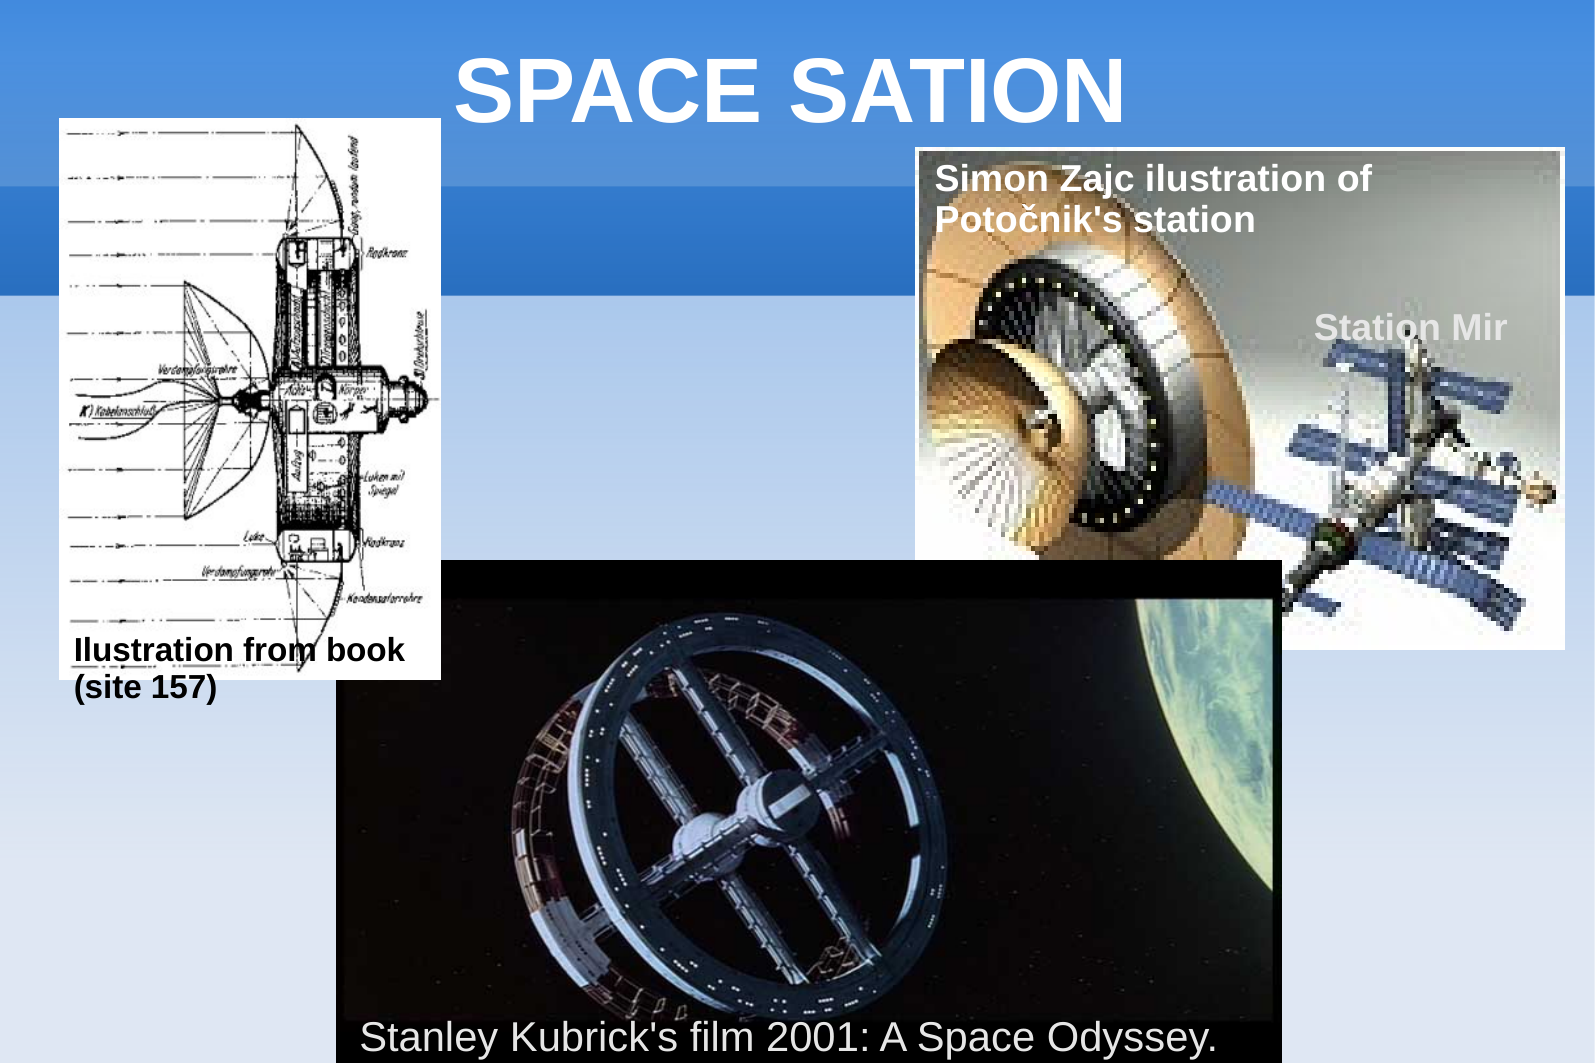

# SPACE SATION
Simon Zajc ilustration of
Potočnik's station
Station Mir
Ilustration from book
(site 157)
 Stanley Kubrick's film 2001: A Space Odyssey.